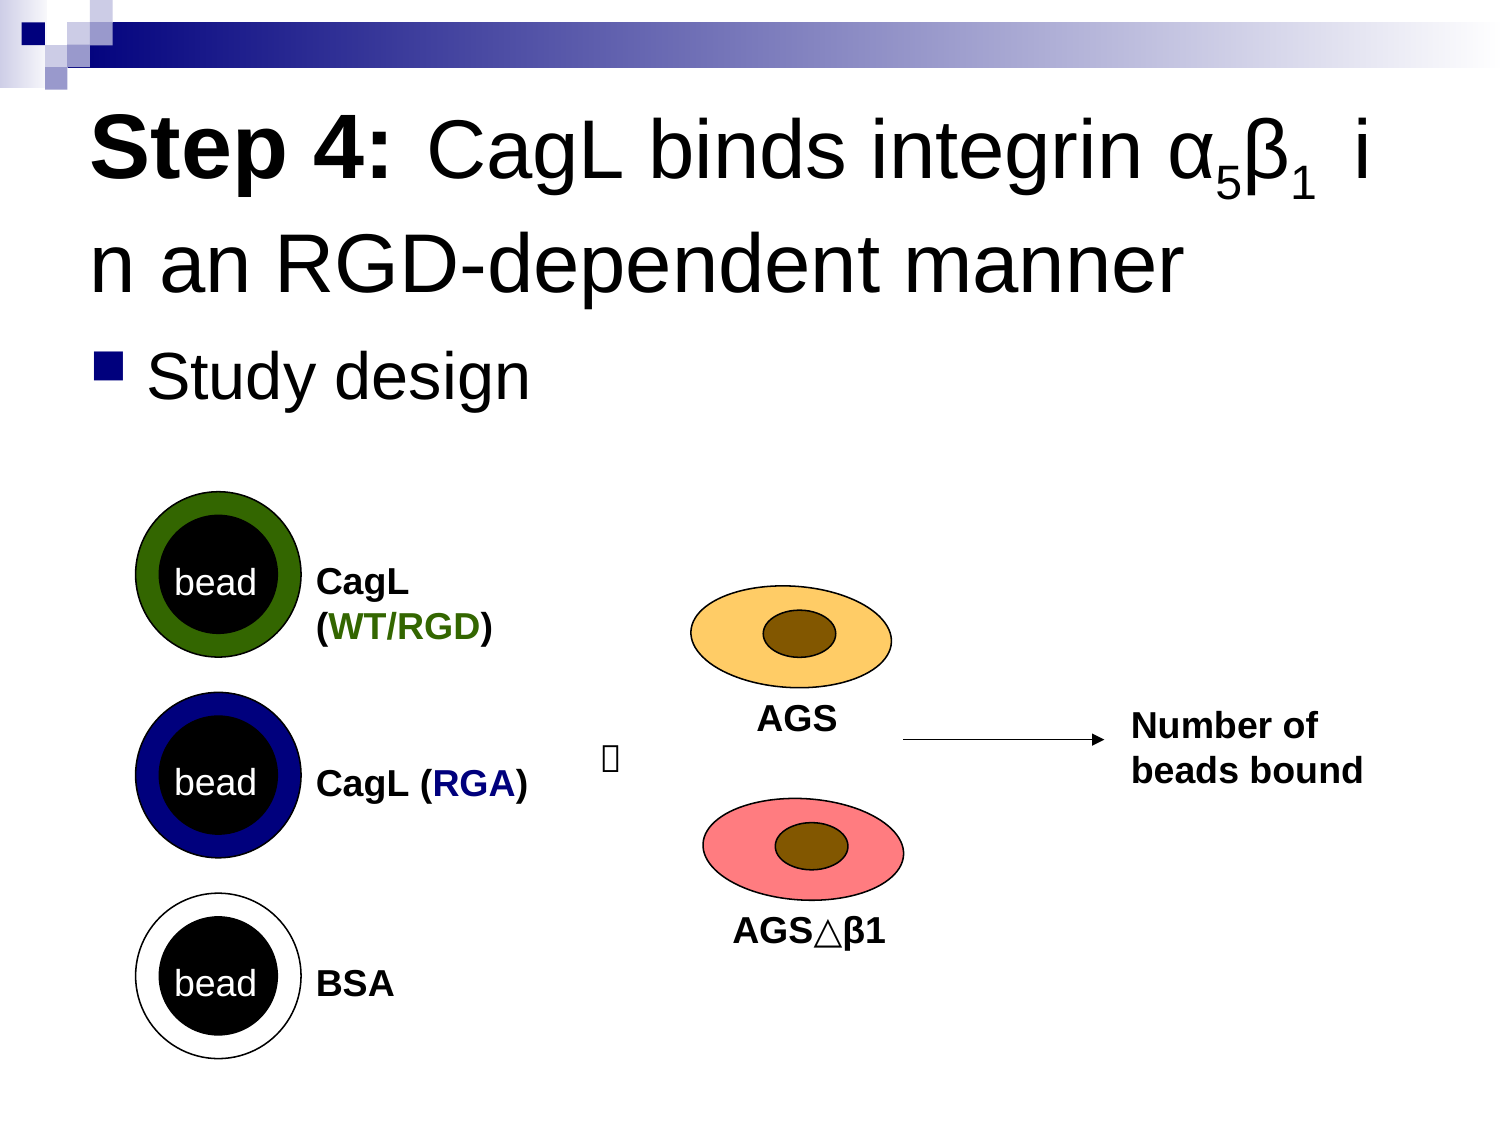

# Step 4: CagL binds integrin α5β1 in an RGD-dependent manner
Study design
CagL (WT/RGD)
bead
AGS
Number of beads bound
＋
bead
CagL (RGA)
AGS△β1
bead
BSA